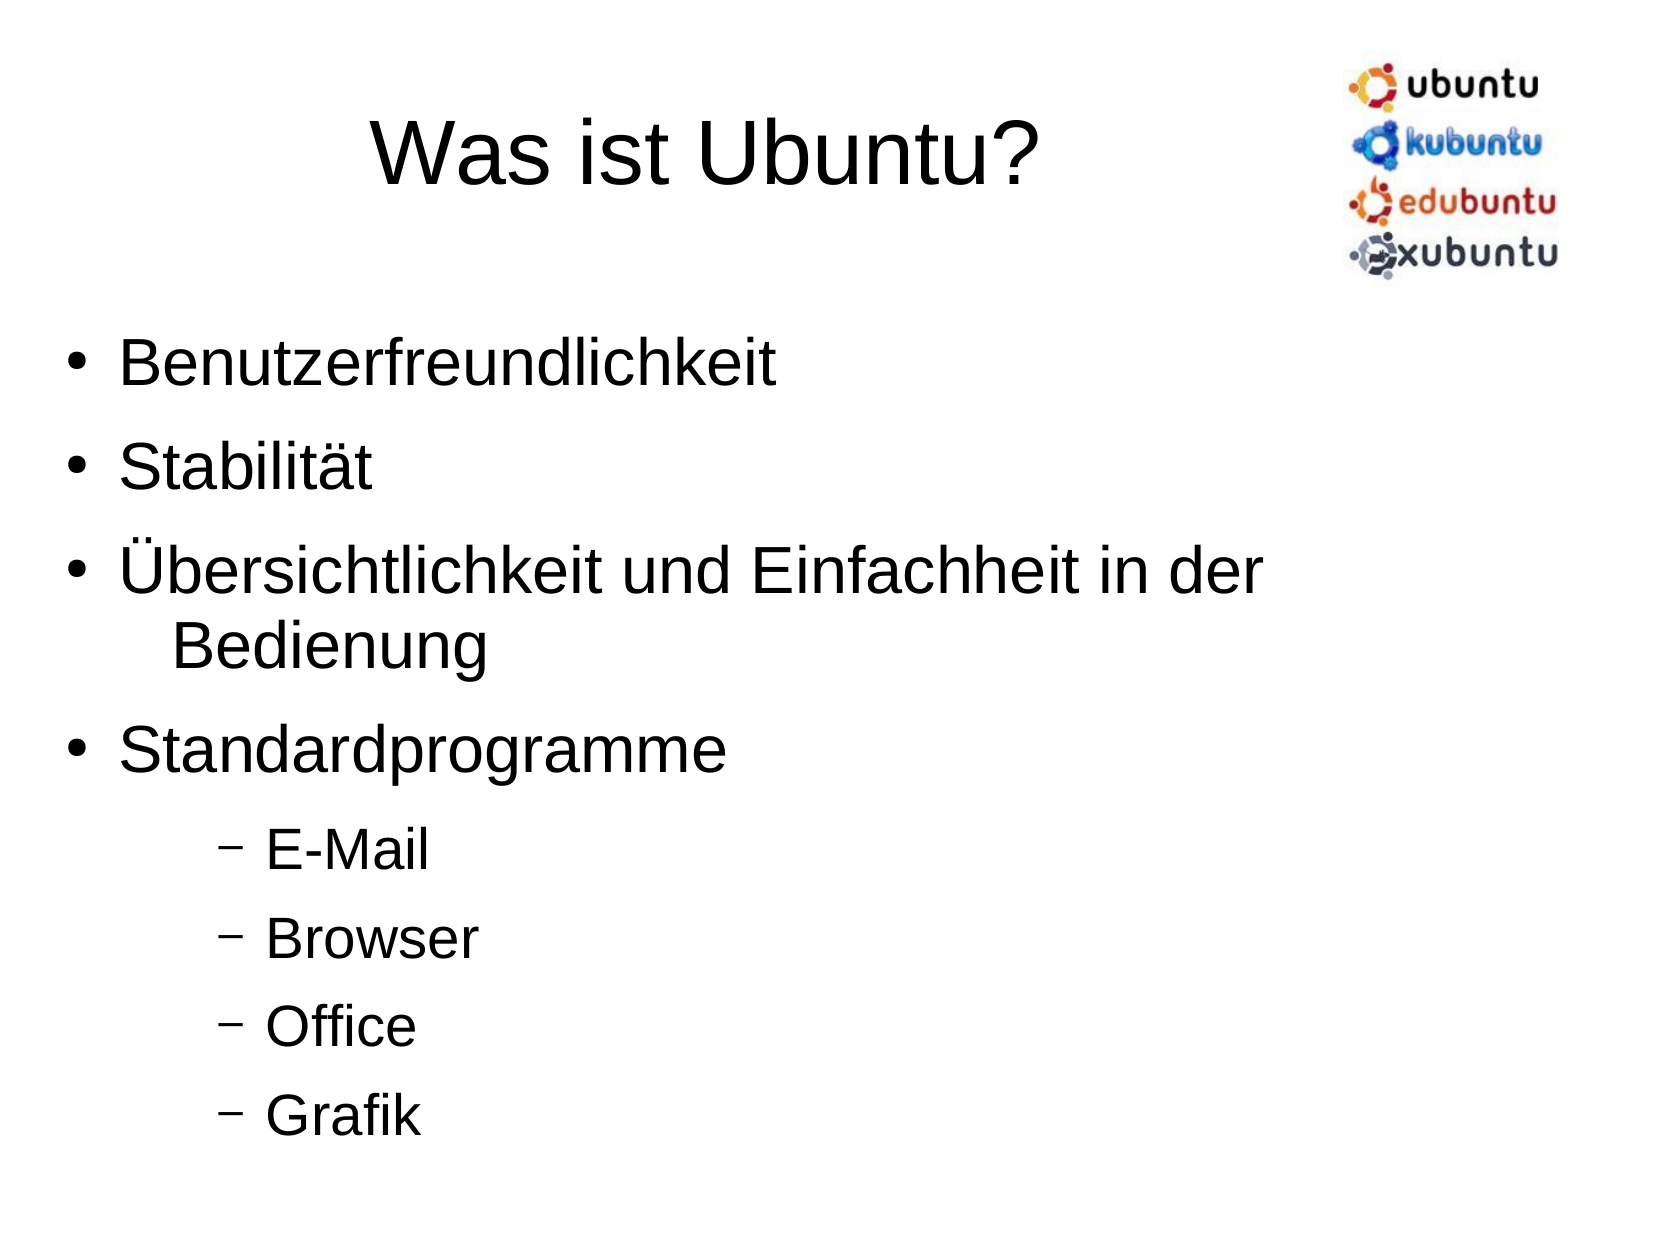

# Was ist Ubuntu?
Benutzerfreundlichkeit
Stabilität
Übersichtlichkeit und Einfachheit in der Bedienung
Standardprogramme
E-Mail
Browser
Office
Grafik